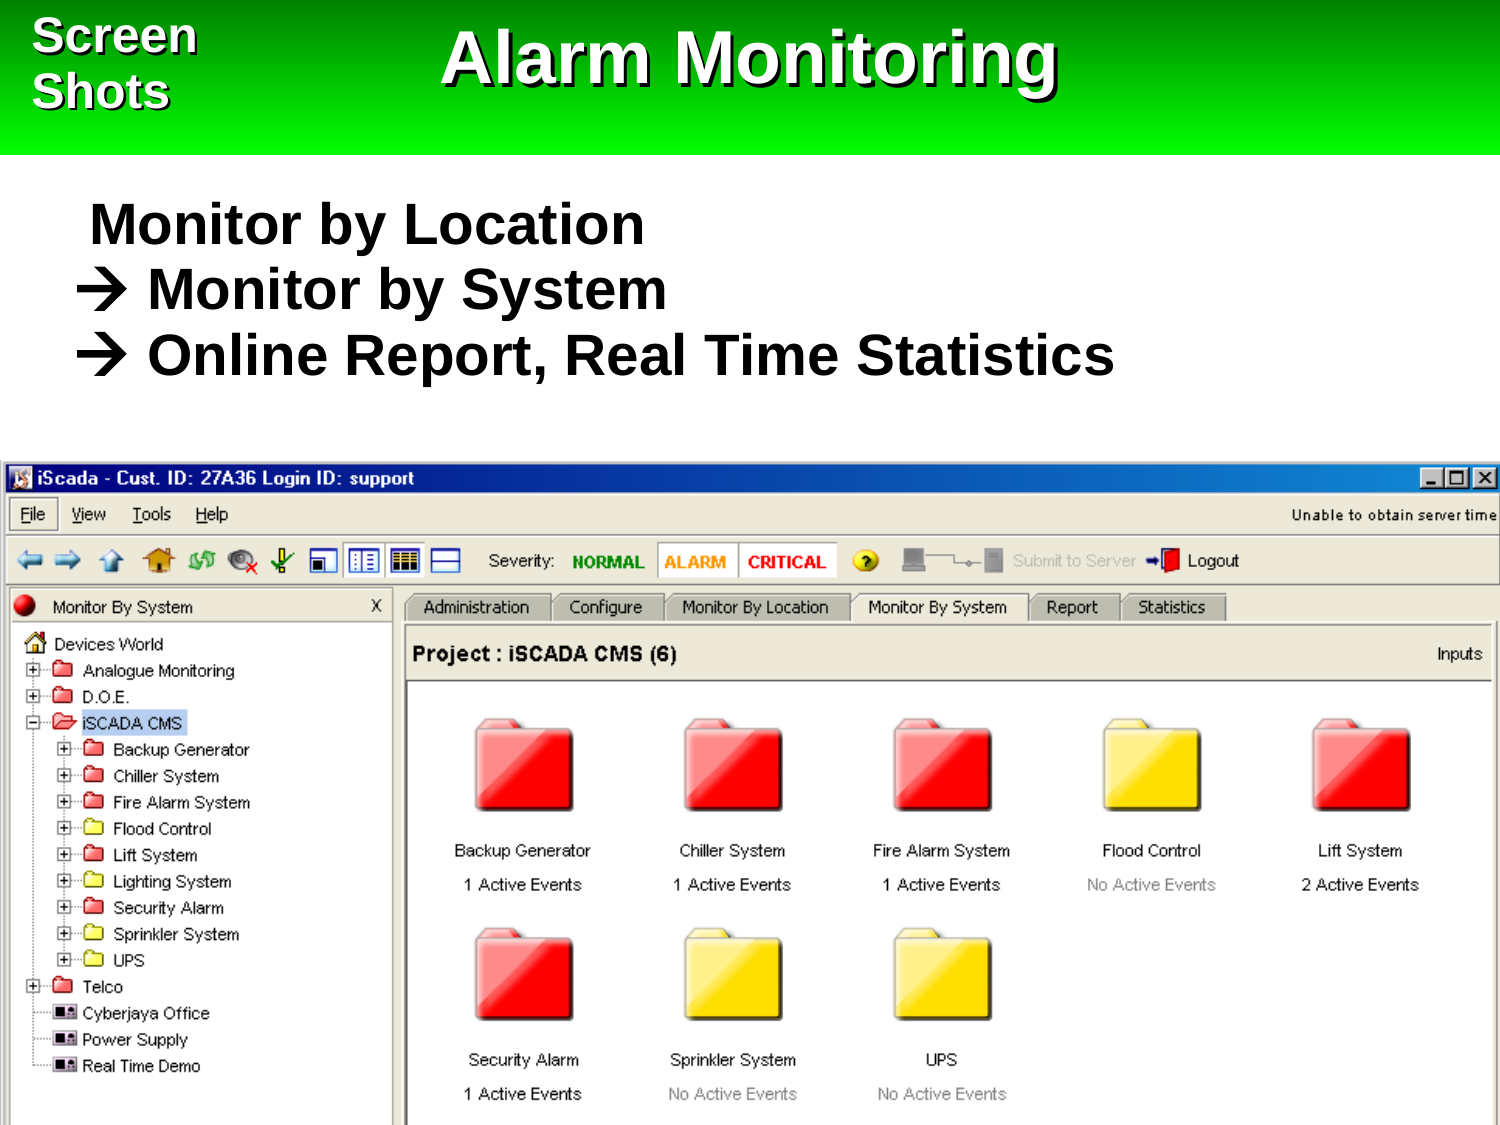

Screen Shots
Alarm Monitoring
 Monitor by Location
 Monitor by System
 Online Report, Real Time Statistics